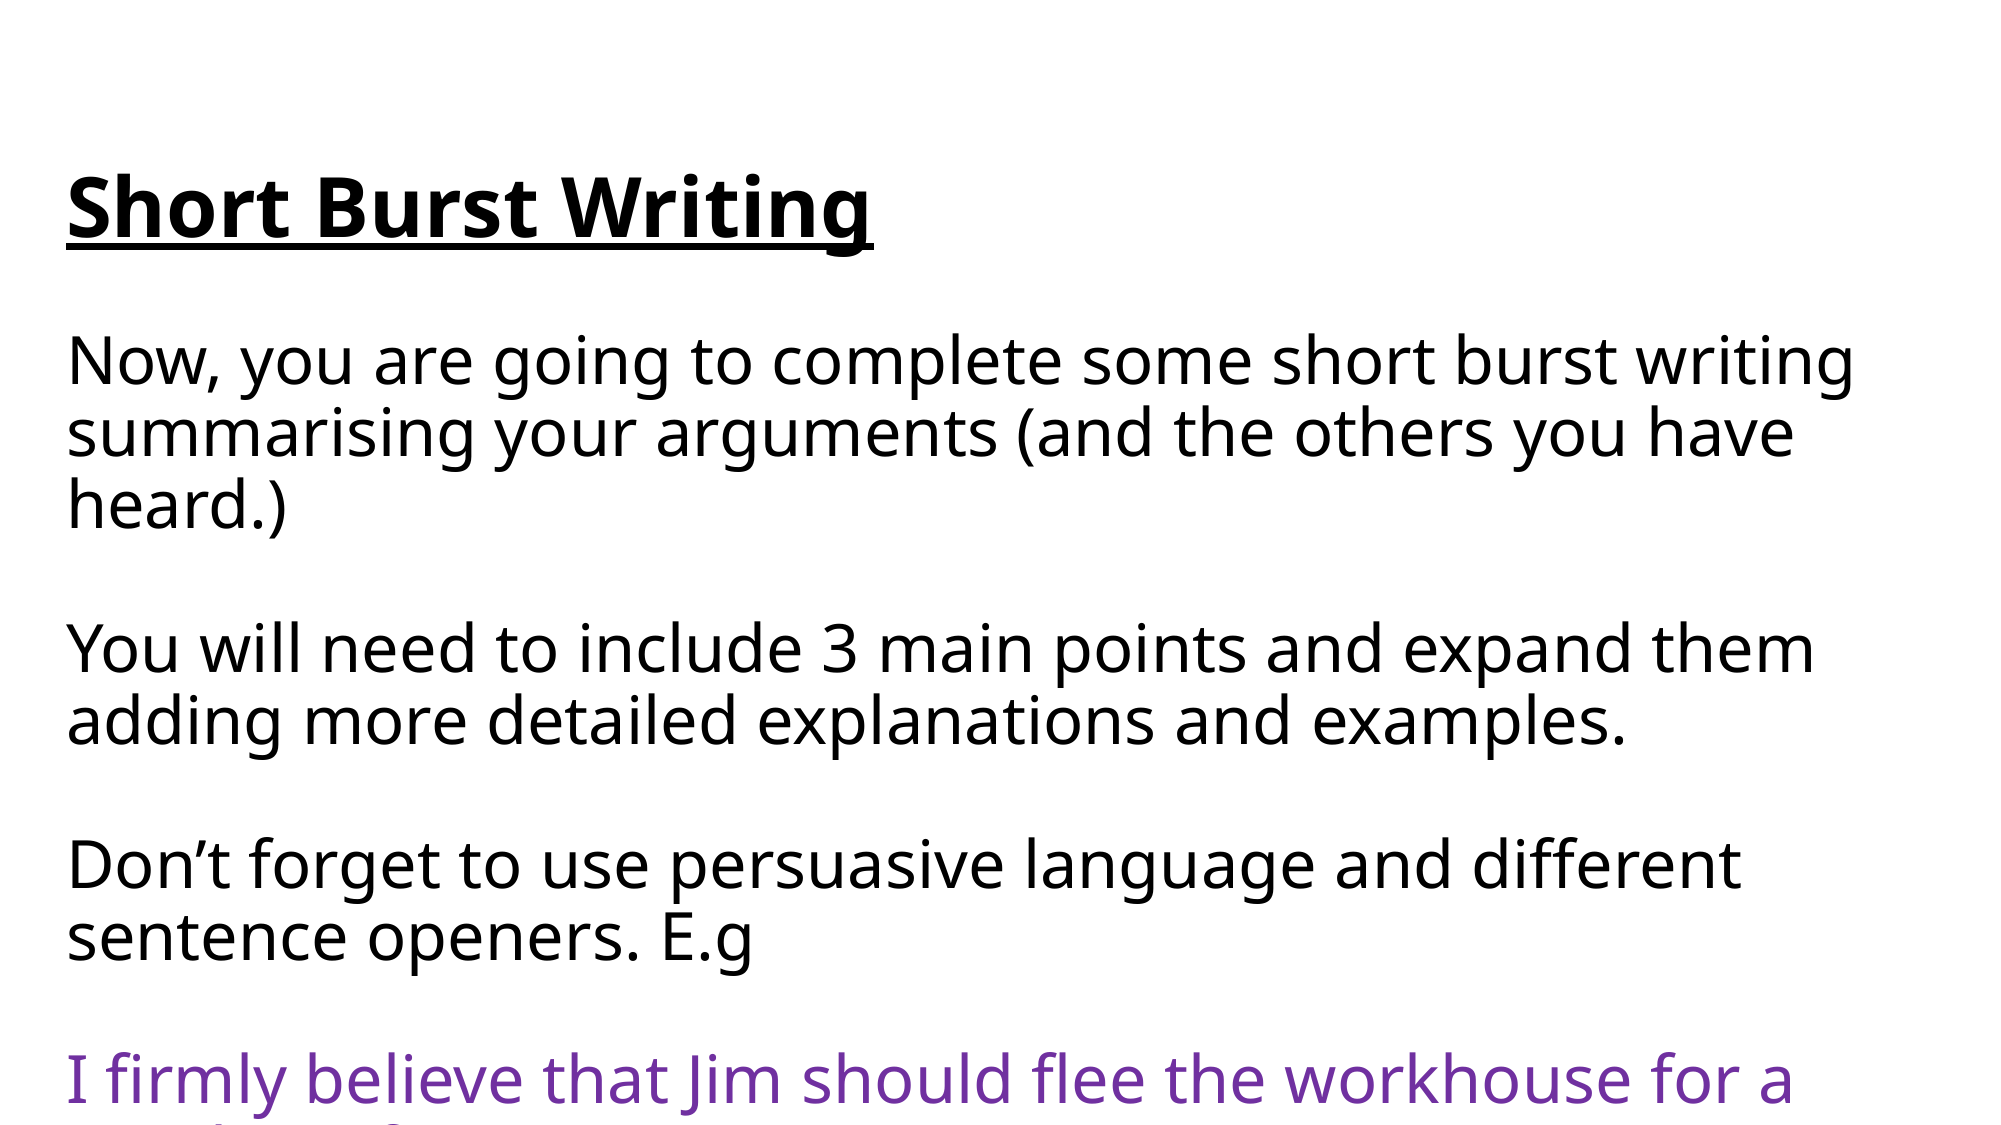

# Short Burst Writing Now, you are going to complete some short burst writing summarising your arguments (and the others you have heard.) You will need to include 3 main points and expand them adding more detailed explanations and examples. Don’t forget to use persuasive language and different sentence openers. E.g I firmly believe that Jim should flee the workhouse for a number of reasons. Firstly,